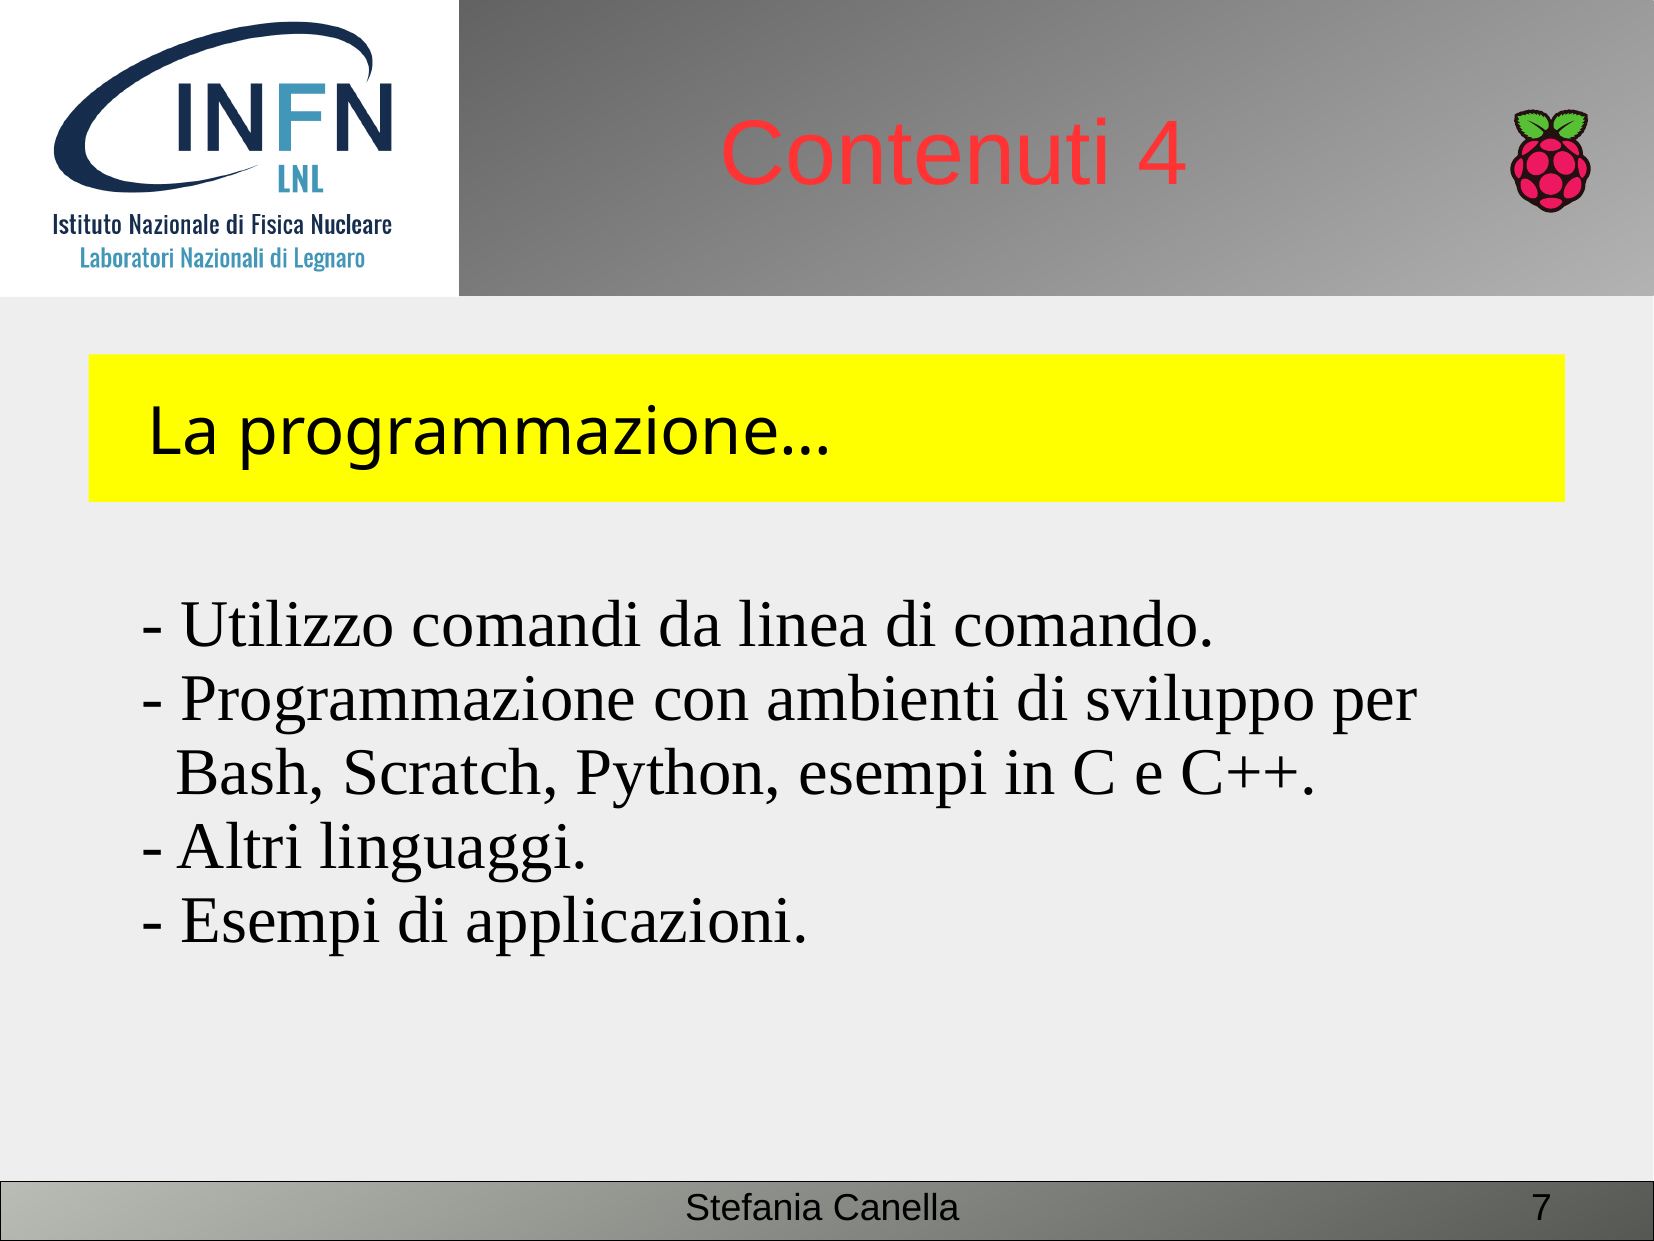

# Contenuti 4
- Utilizzo comandi da linea di comando.
- Programmazione con ambienti di sviluppo per Bash, Scratch, Python, esempi in C e C++.
- Altri linguaggi.
- Esempi di applicazioni.
La programmazione…
Stefania Canella